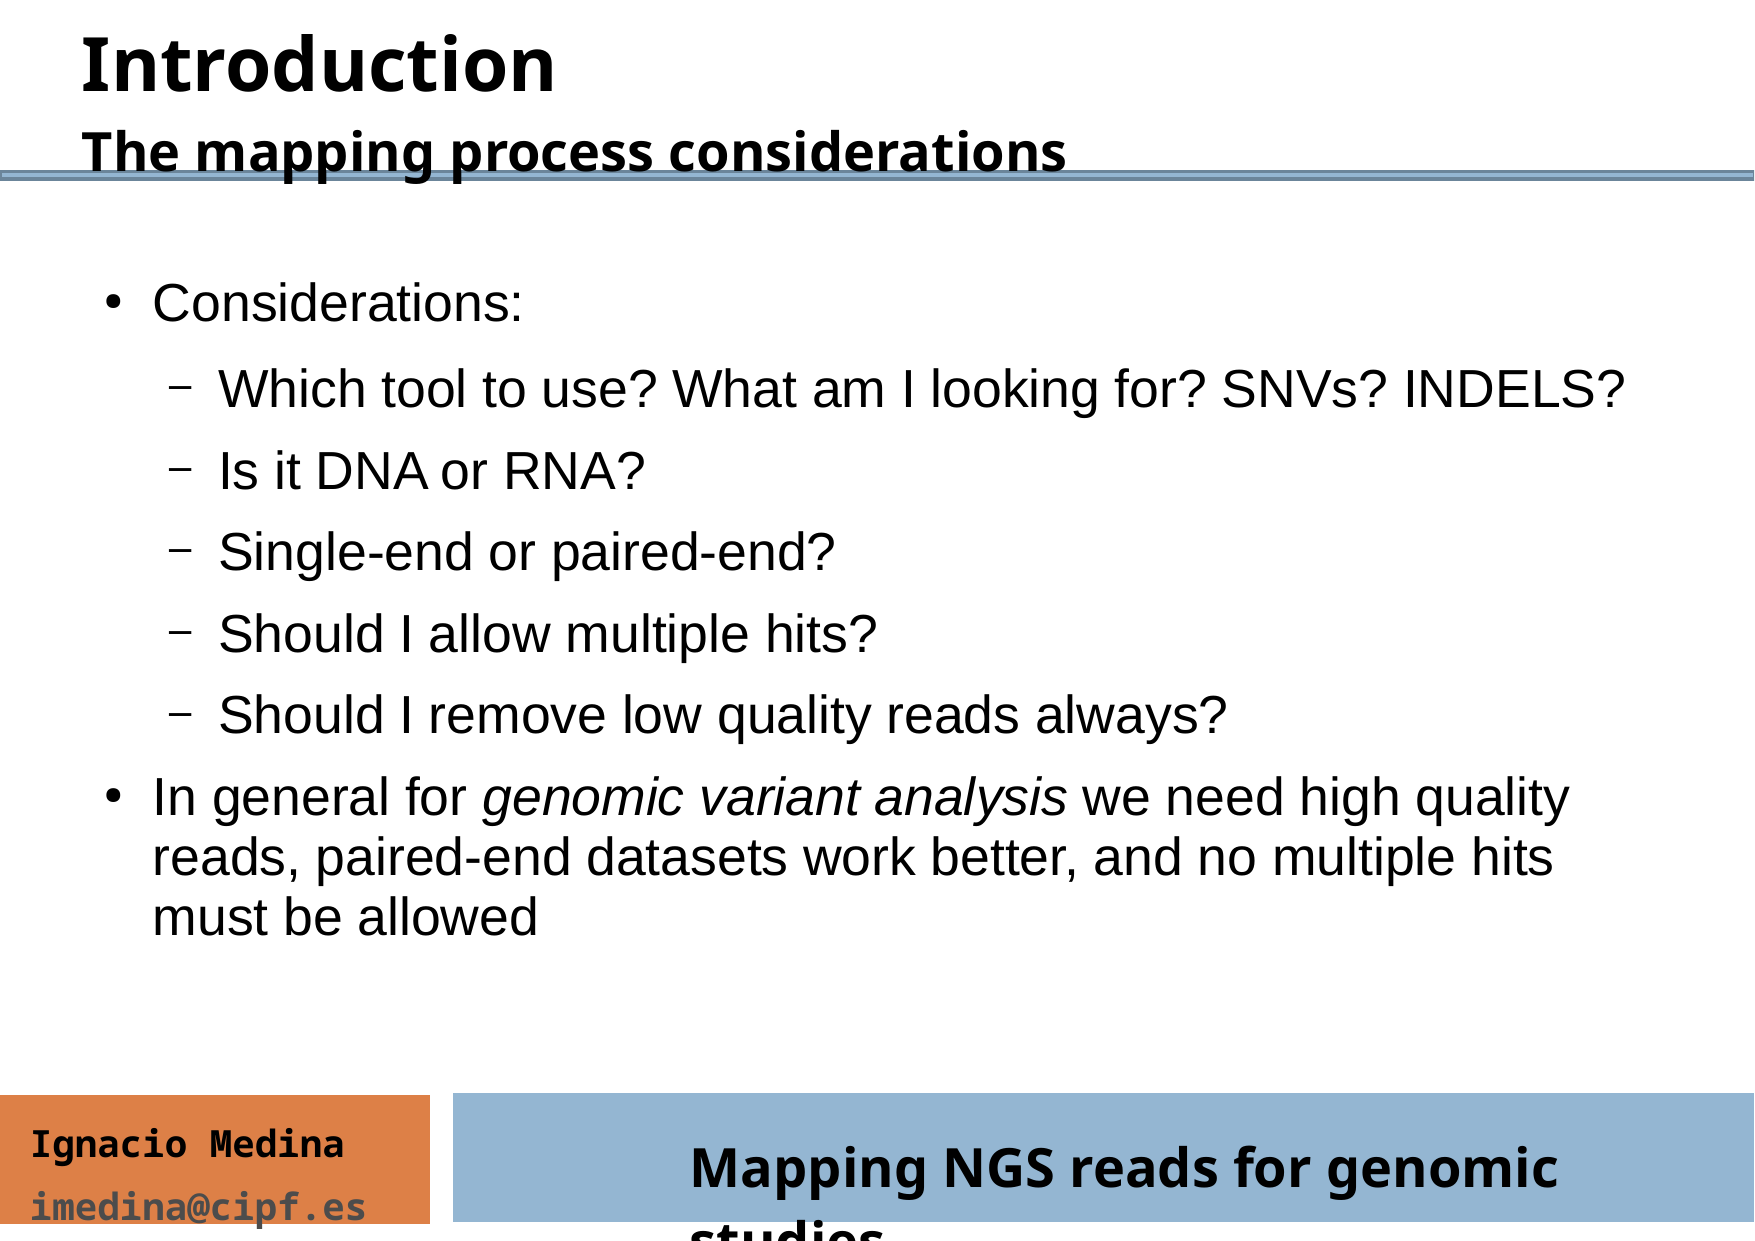

Introduction
The mapping process considerations
# Considerations:
Which tool to use? What am I looking for? SNVs? INDELS?
Is it DNA or RNA?
Single-end or paired-end?
Should I allow multiple hits?
Should I remove low quality reads always?
In general for genomic variant analysis we need high quality reads, paired-end datasets work better, and no multiple hits must be allowed
Ignacio Medina
imedina@cipf.es
Mapping NGS reads for genomic studies